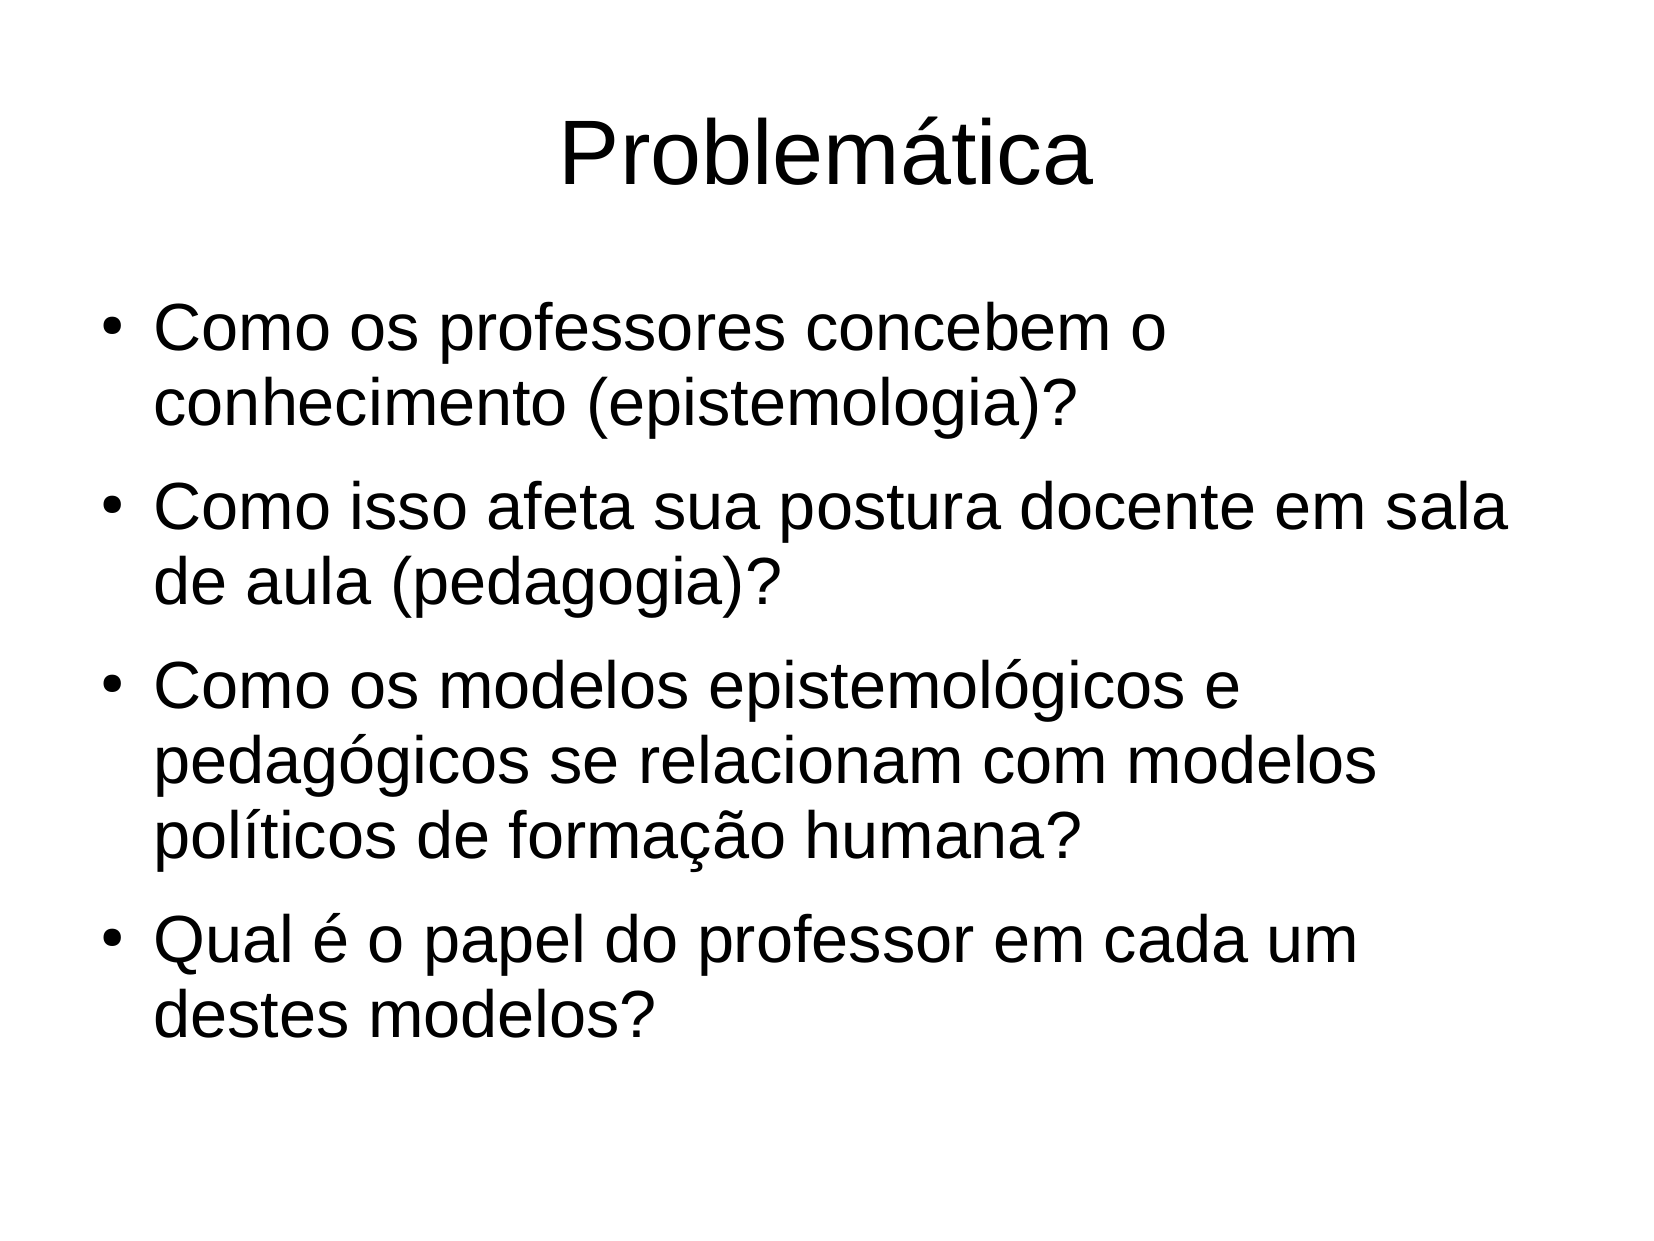

# Problemática
Como os professores concebem o conhecimento (epistemologia)?
Como isso afeta sua postura docente em sala de aula (pedagogia)?
Como os modelos epistemológicos e pedagógicos se relacionam com modelos políticos de formação humana?
Qual é o papel do professor em cada um destes modelos?